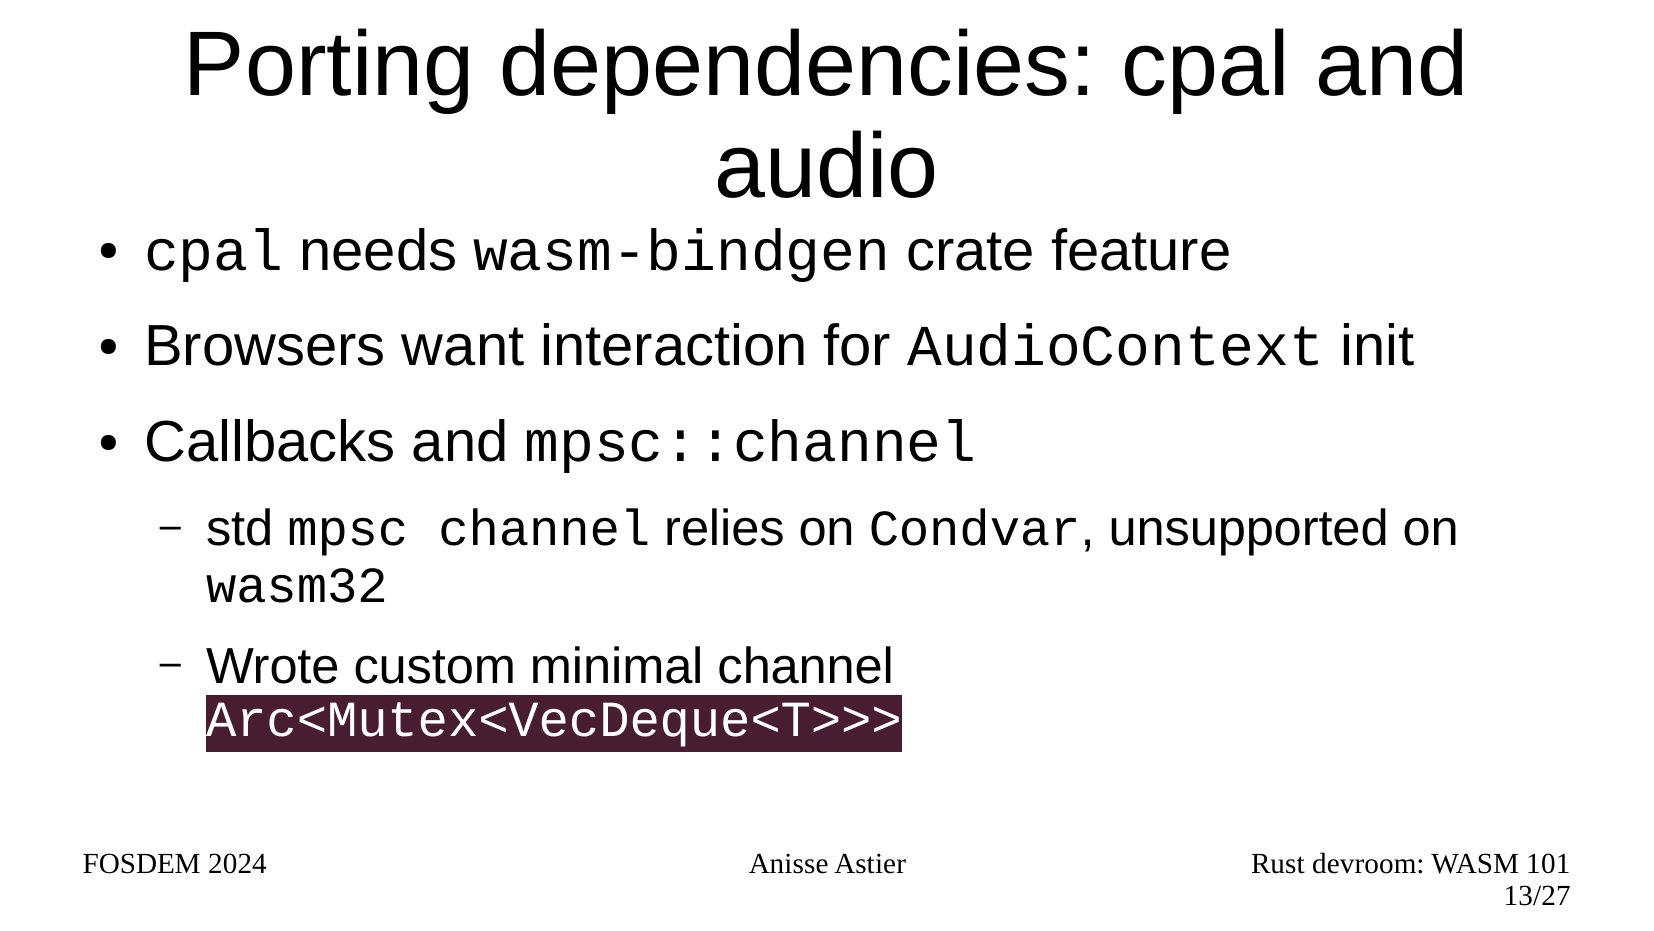

# Porting dependencies: cpal and audio
cpal needs wasm-bindgen crate feature
Browsers want interaction for AudioContext init
Callbacks and mpsc::channel
std mpsc channel relies on Condvar, unsupported on wasm32
Wrote custom minimal channel Arc<Mutex<VecDeque<T>>>
13